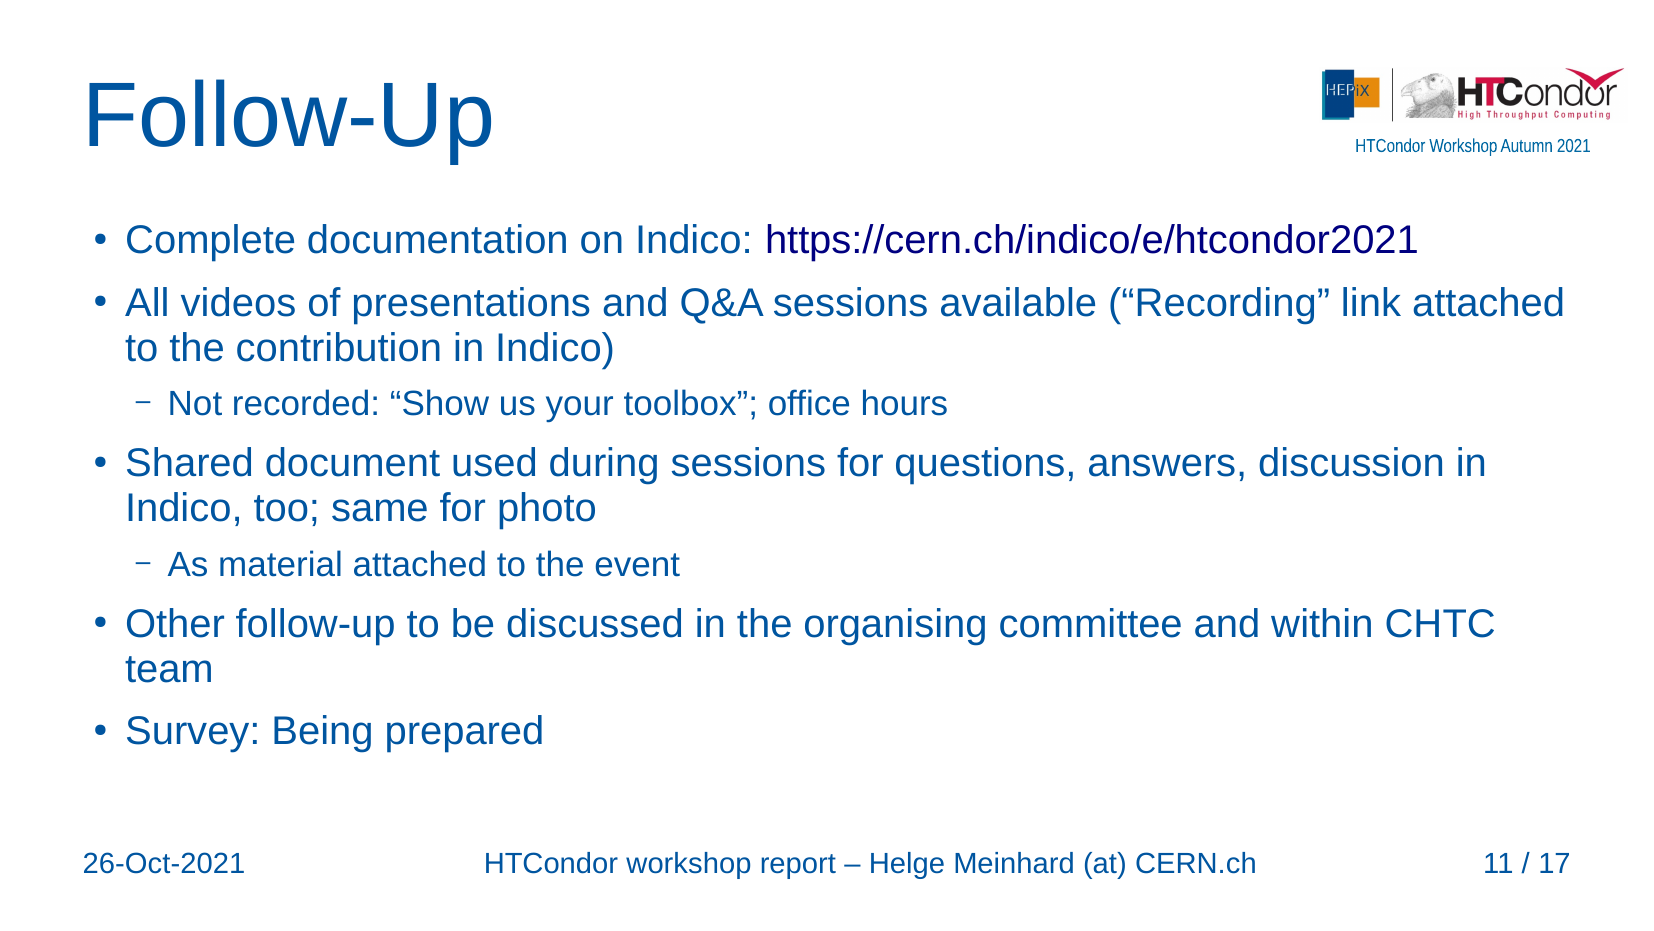

# Follow-Up
Complete documentation on Indico: https://cern.ch/indico/e/htcondor2021
All videos of presentations and Q&A sessions available (“Recording” link attached to the contribution in Indico)
Not recorded: “Show us your toolbox”; office hours
Shared document used during sessions for questions, answers, discussion in Indico, too; same for photo
As material attached to the event
Other follow-up to be discussed in the organising committee and within CHTC team
Survey: Being prepared
26-Oct-2021
HTCondor workshop report – Helge Meinhard (at) CERN.ch
11